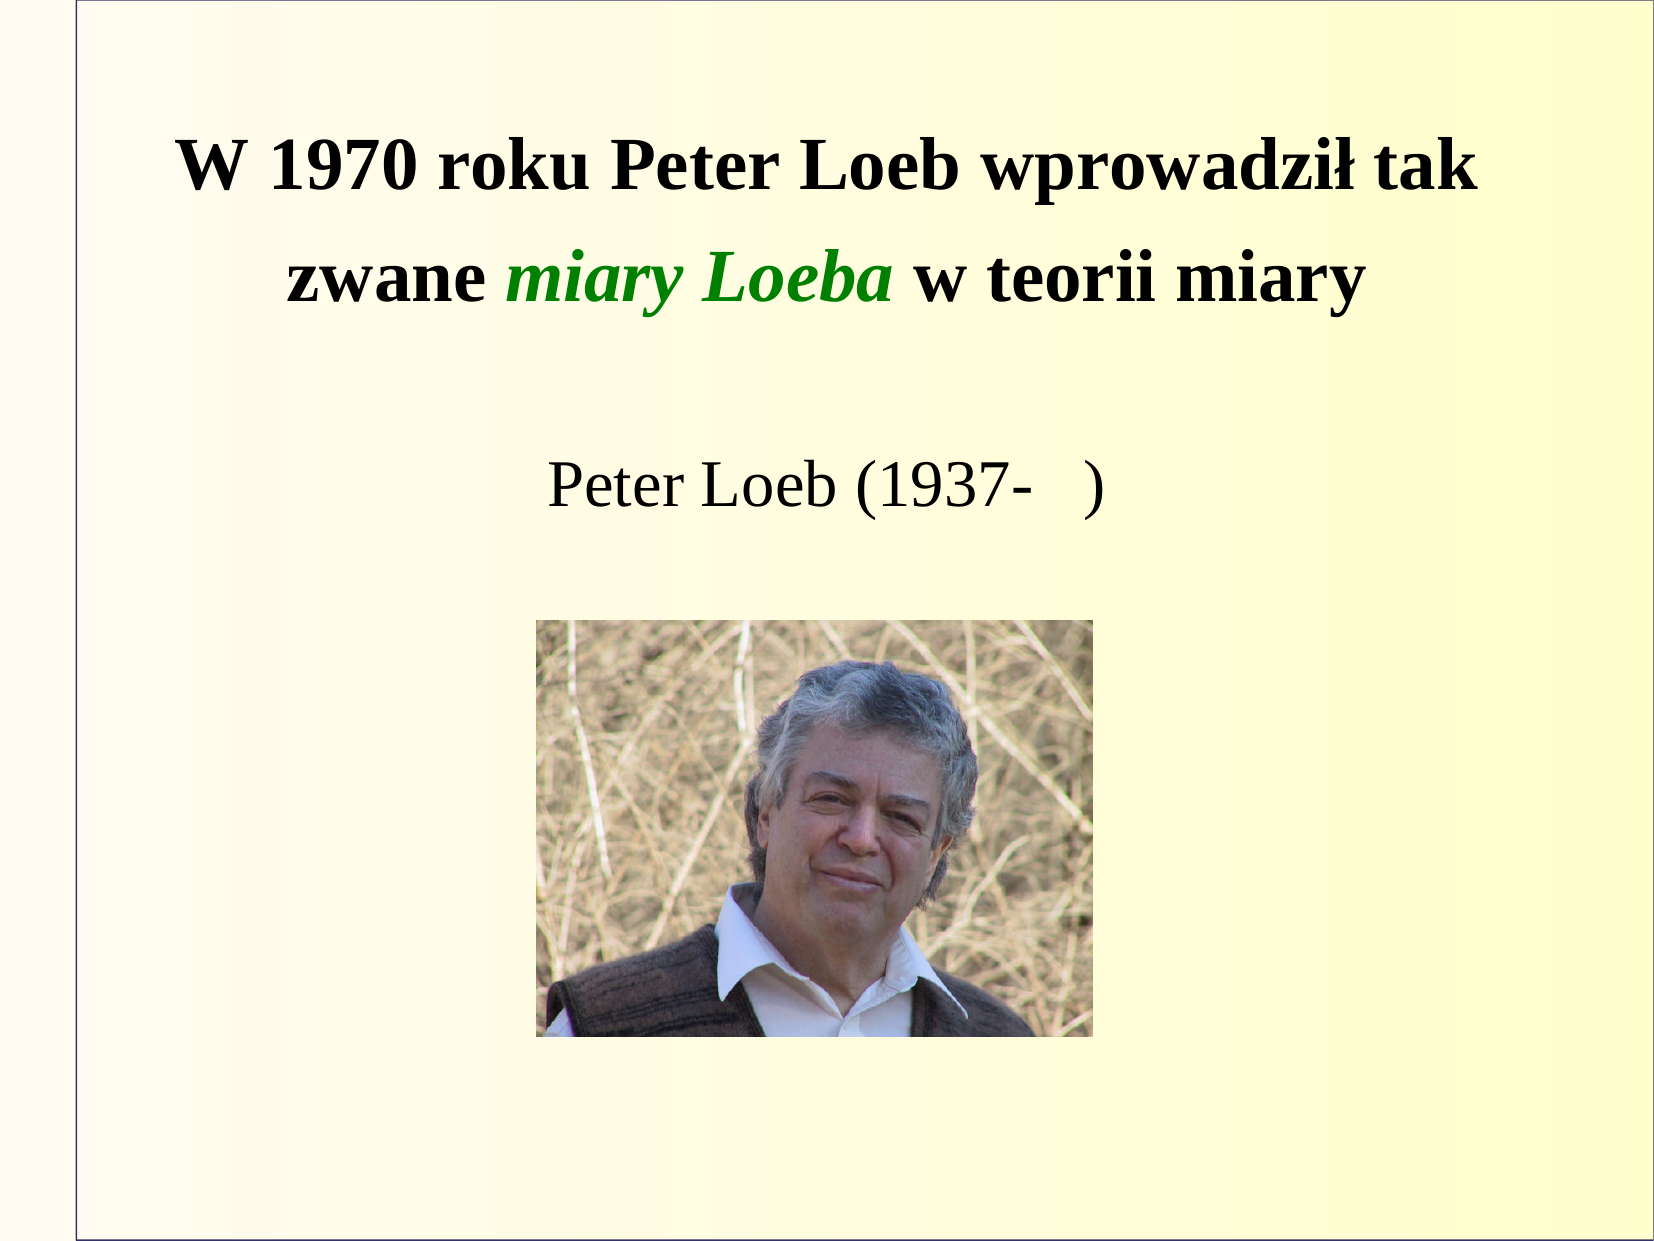

# W 1970 roku Peter Loeb wprowadził tak zwane miary Loeba w teorii miary
Peter Loeb (1937- )